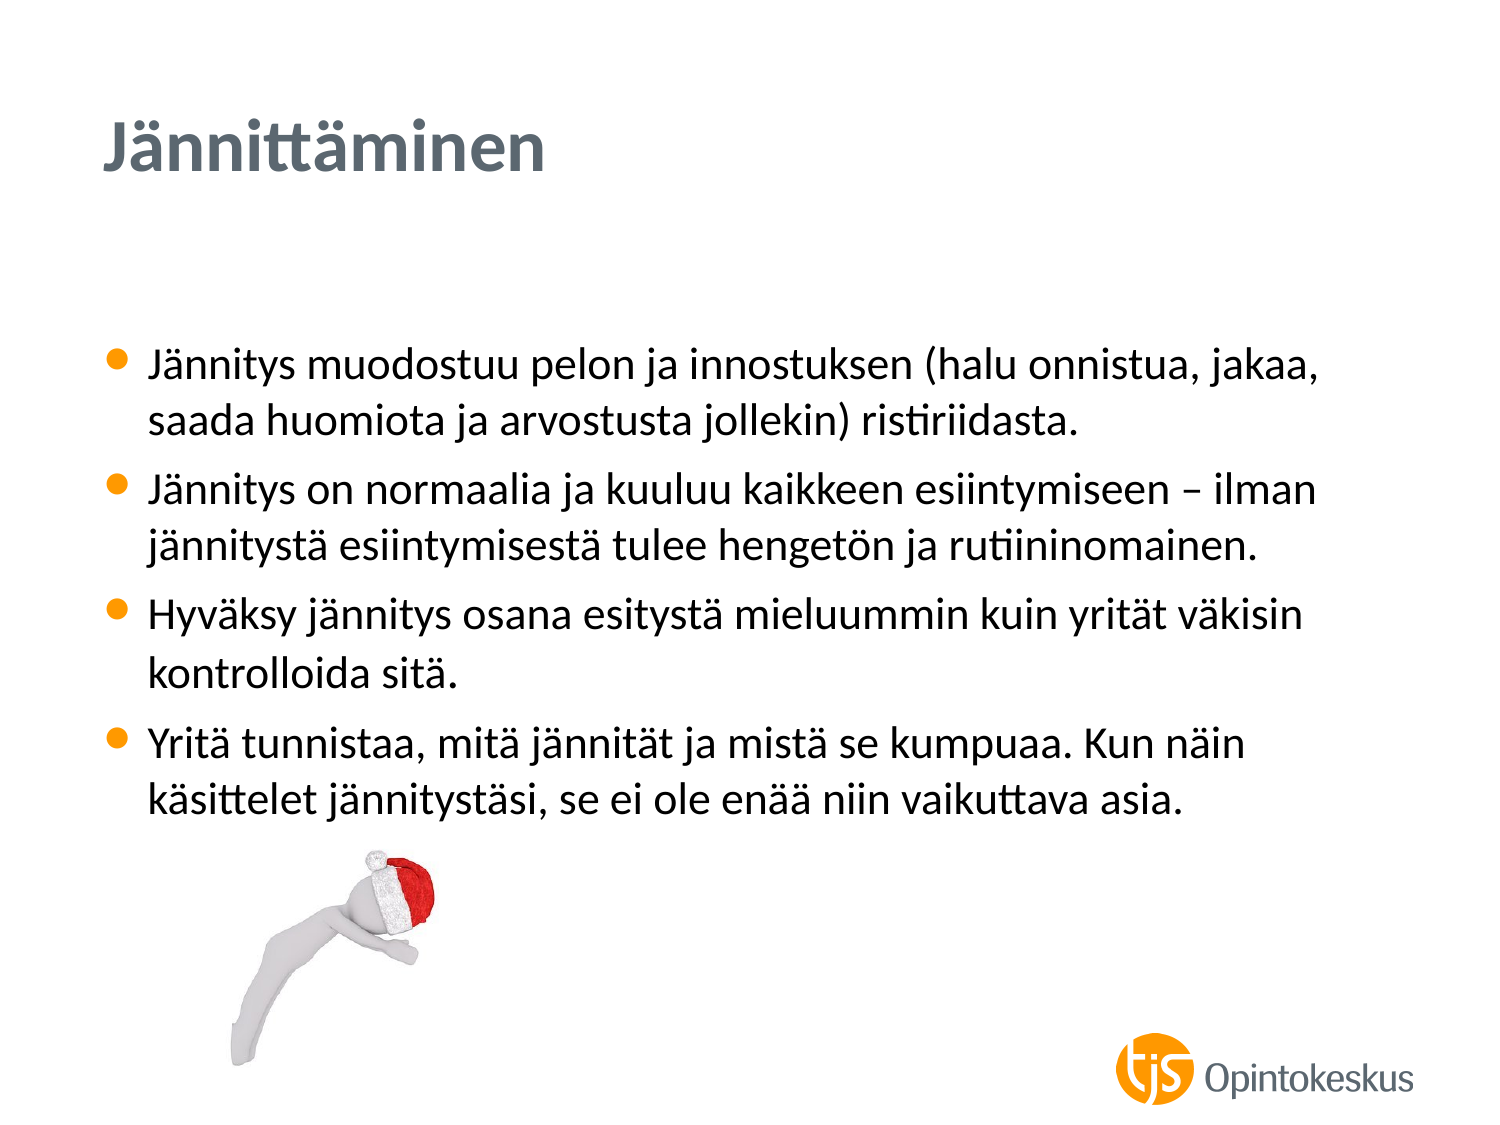

Jännittäminen
# Jännitys muodostuu pelon ja innostuksen (halu onnistua, jakaa, saada huomiota ja arvostusta jollekin) ristiriidasta.
Jännitys on normaalia ja kuuluu kaikkeen esiintymiseen – ilman jännitystä esiintymisestä tulee hengetön ja rutiininomainen.
Hyväksy jännitys osana esitystä mieluummin kuin yrität väkisin kontrolloida sitä.
Yritä tunnistaa, mitä jännität ja mistä se kumpuaa. Kun näin käsittelet jännitystäsi, se ei ole enää niin vaikuttava asia.